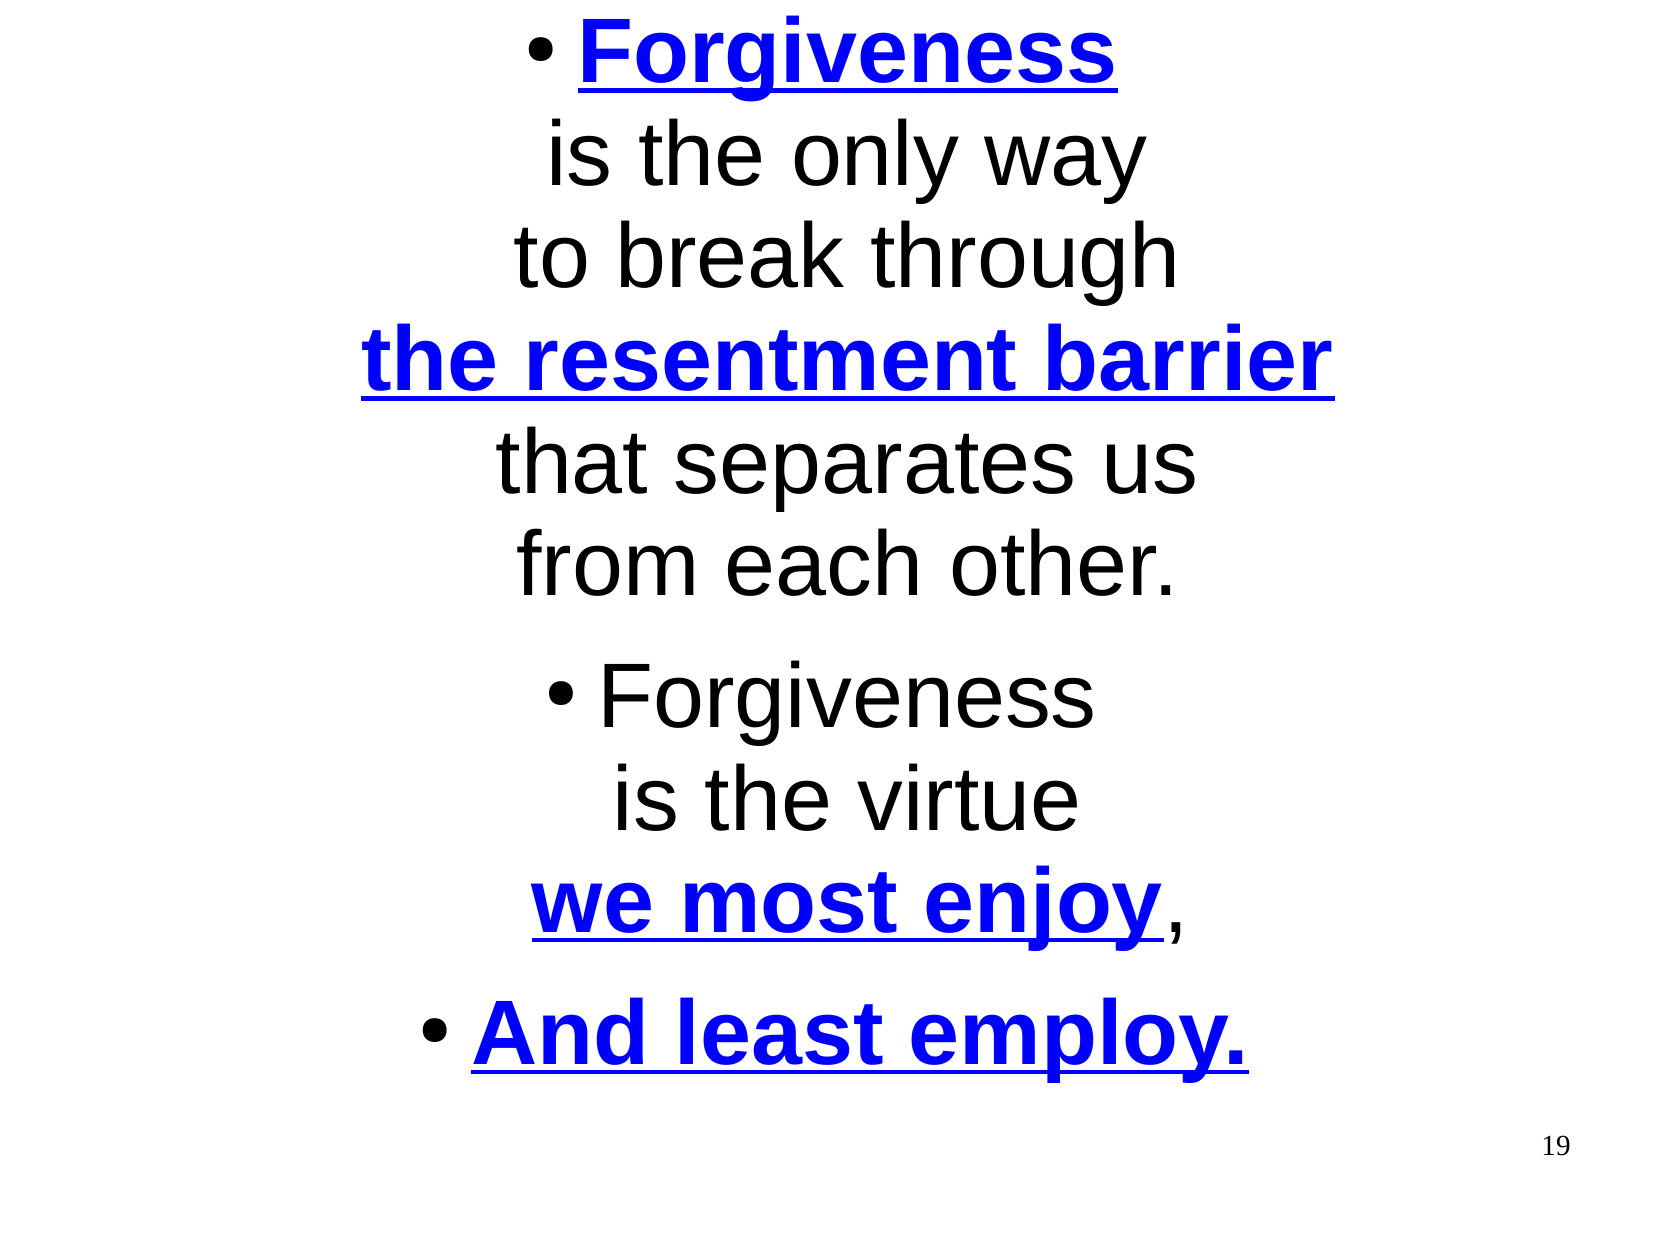

# Forgiveness is the only way to break through the resentment barrier that separates us from each other.
Forgiveness
is the virtue
we most enjoy,
And least employ.
19